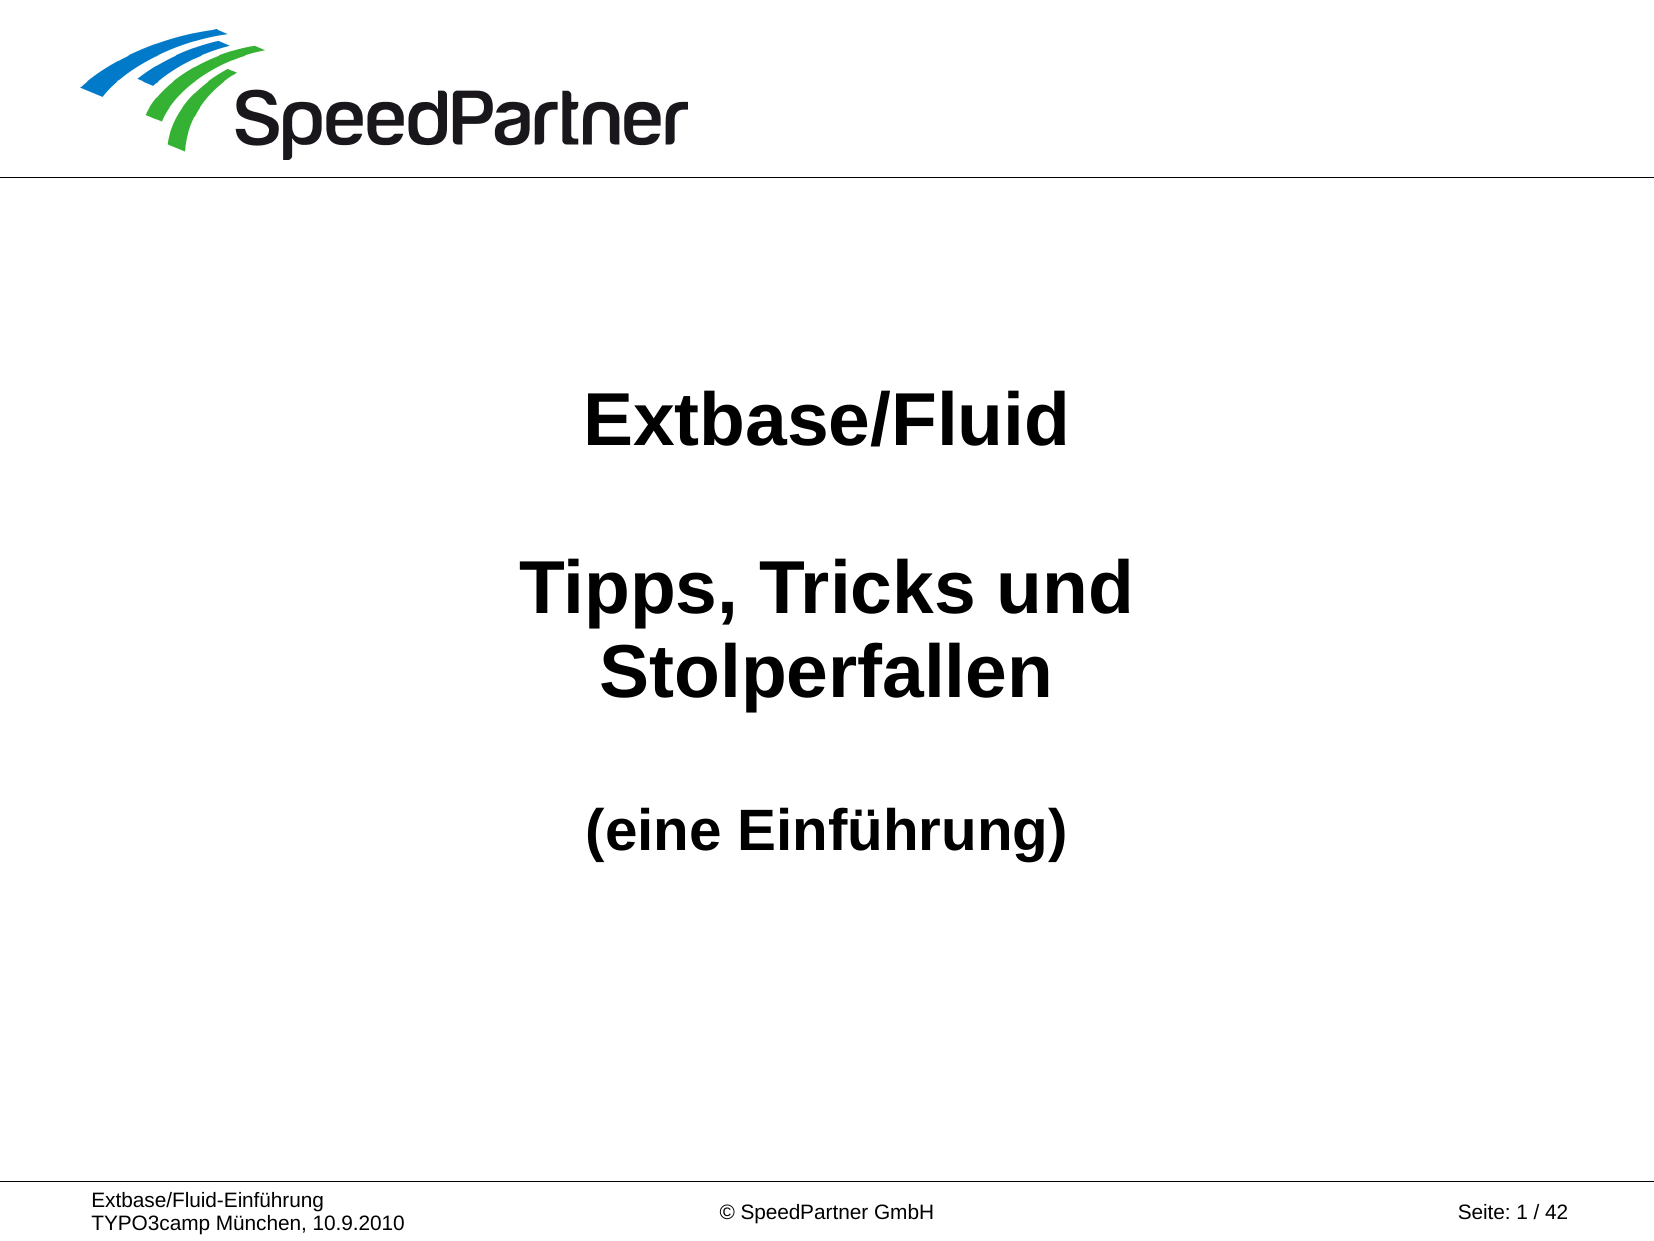

# Extbase/Fluid Tipps, Tricks und Stolperfallen (eine Einführung)